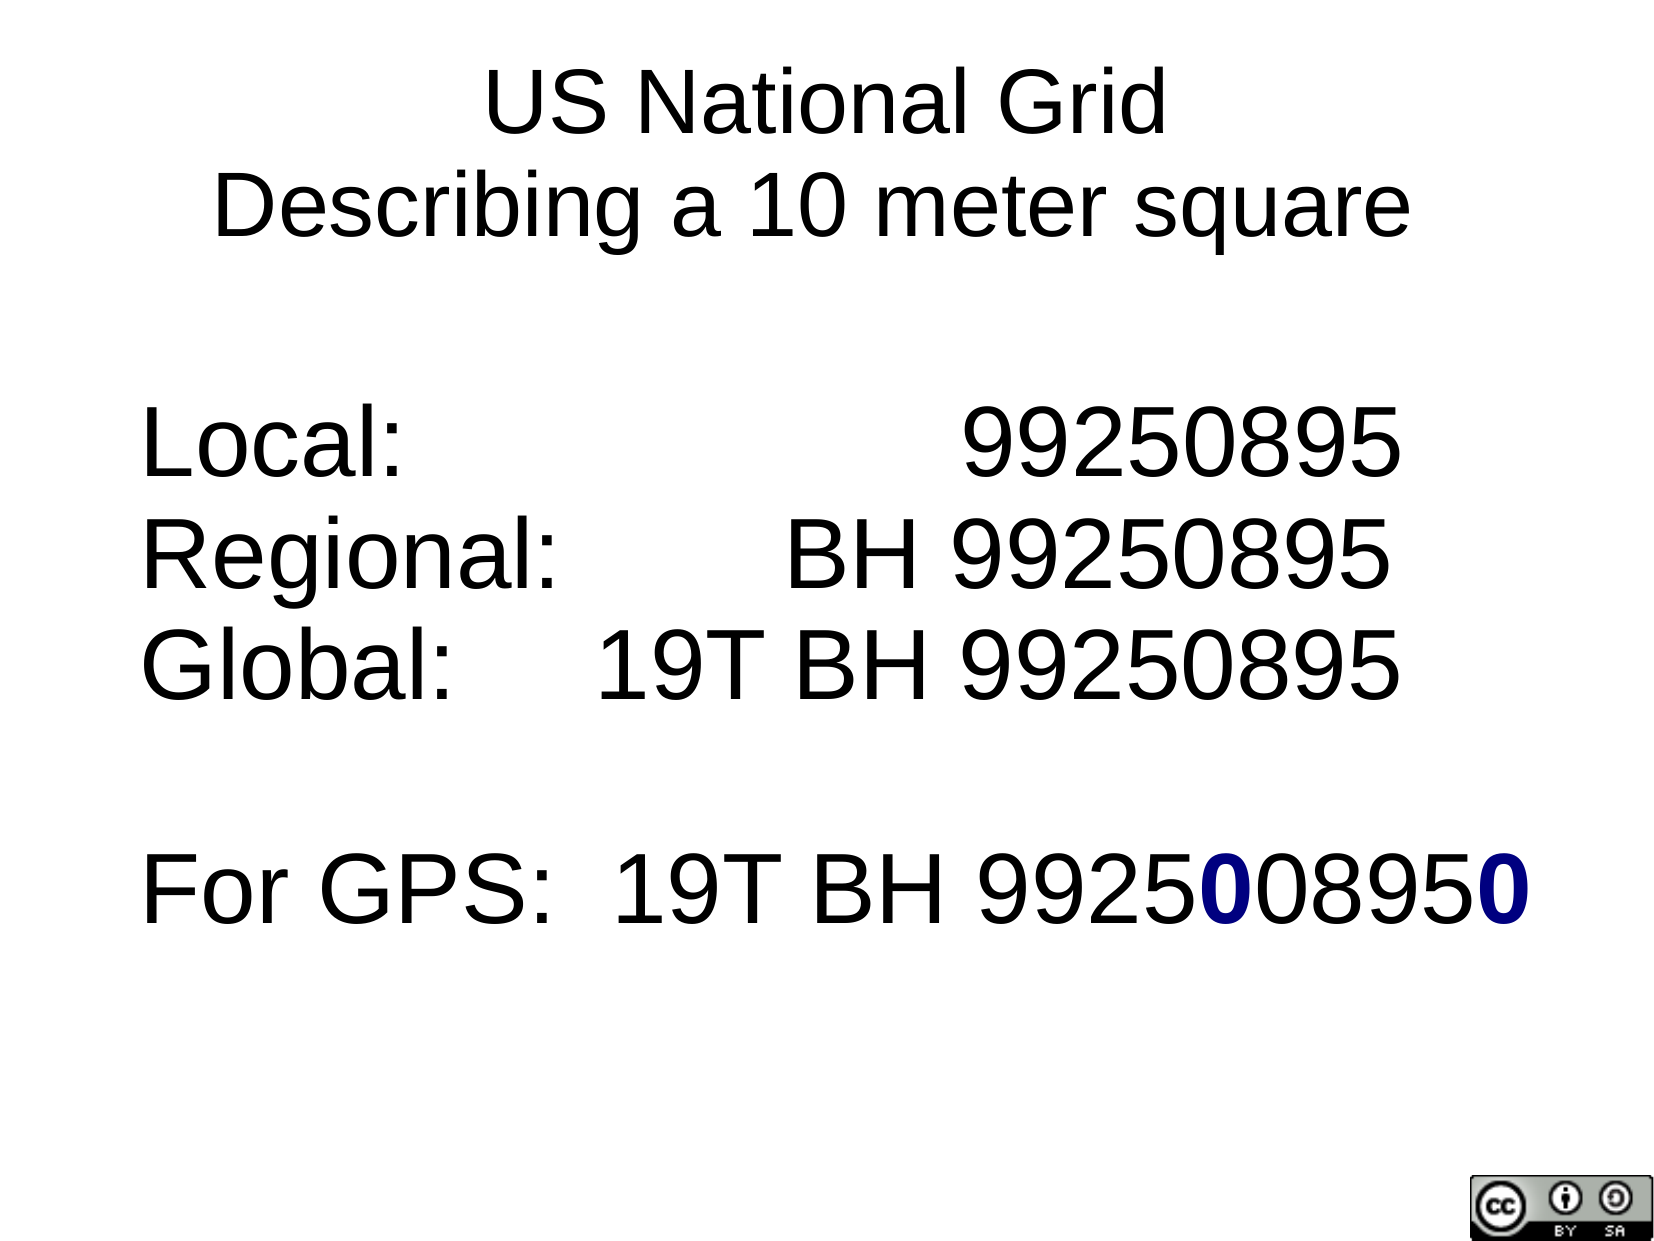

# US National Grid Describing a 10 meter square
Local: 99250895
Regional: BH 99250895
Global: 19T BH 99250895
For GPS: 19T BH 9925008950